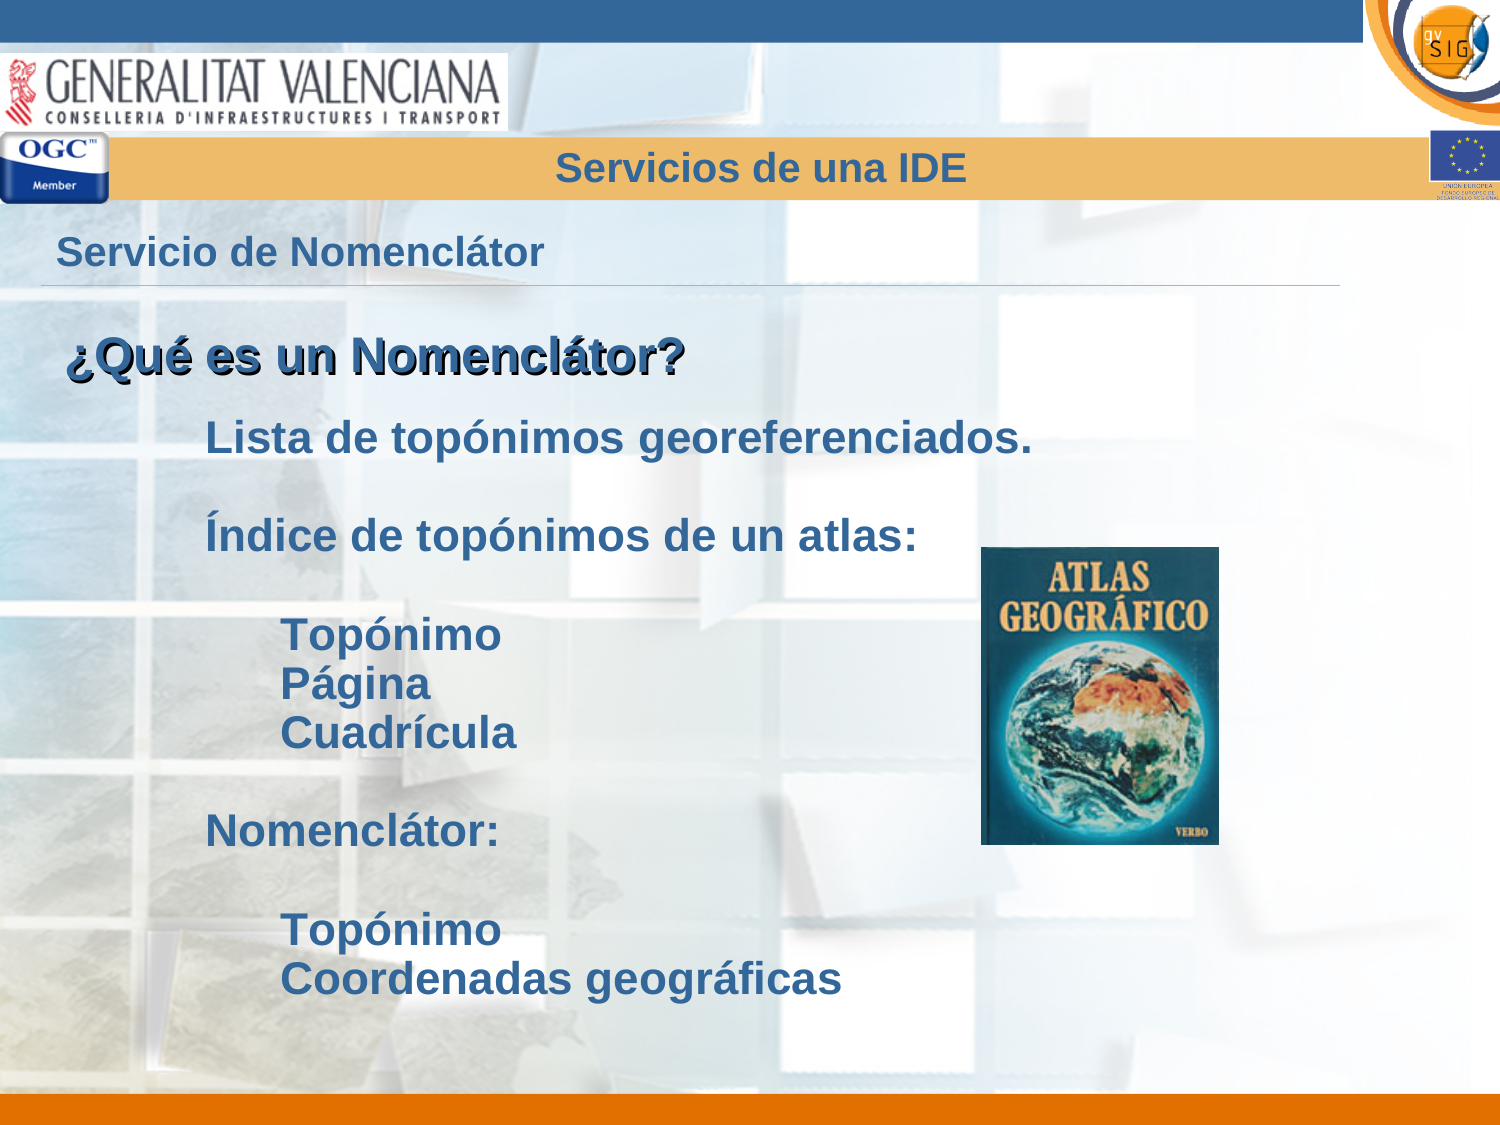

Servicios de una IDE
Servicio de Nomenclátor
¿Qué es un Nomenclátor?
 Lista de topónimos georeferenciados.
 Índice de topónimos de un atlas:
 Topónimo
 Página
 Cuadrícula
 Nomenclátor:
 Topónimo
 Coordenadas geográficas